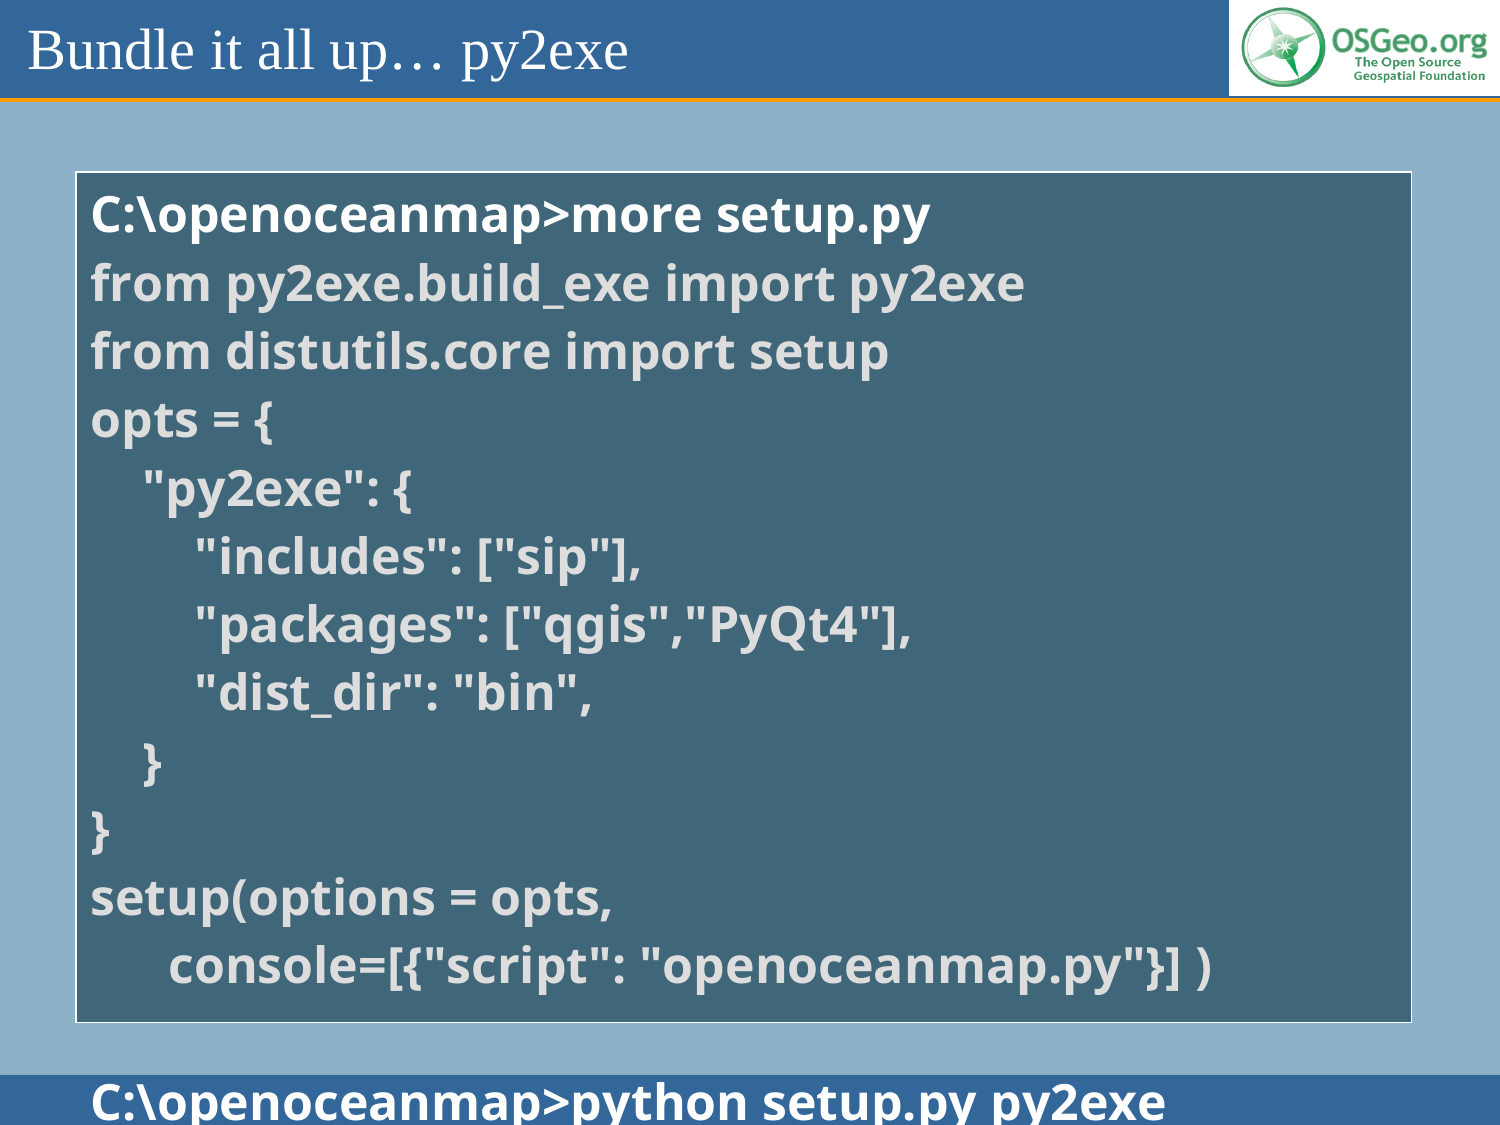

# Bundle it all up… py2exe
C:\openoceanmap>more setup.py
from py2exe.build_exe import py2exe
from distutils.core import setup
opts = {
 "py2exe": {
 "includes": ["sip"],
 "packages": ["qgis","PyQt4"],
 "dist_dir": "bin",
 }
}
setup(options = opts,
 console=[{"script": "openoceanmap.py"}] )
C:\openoceanmap>python setup.py py2exe